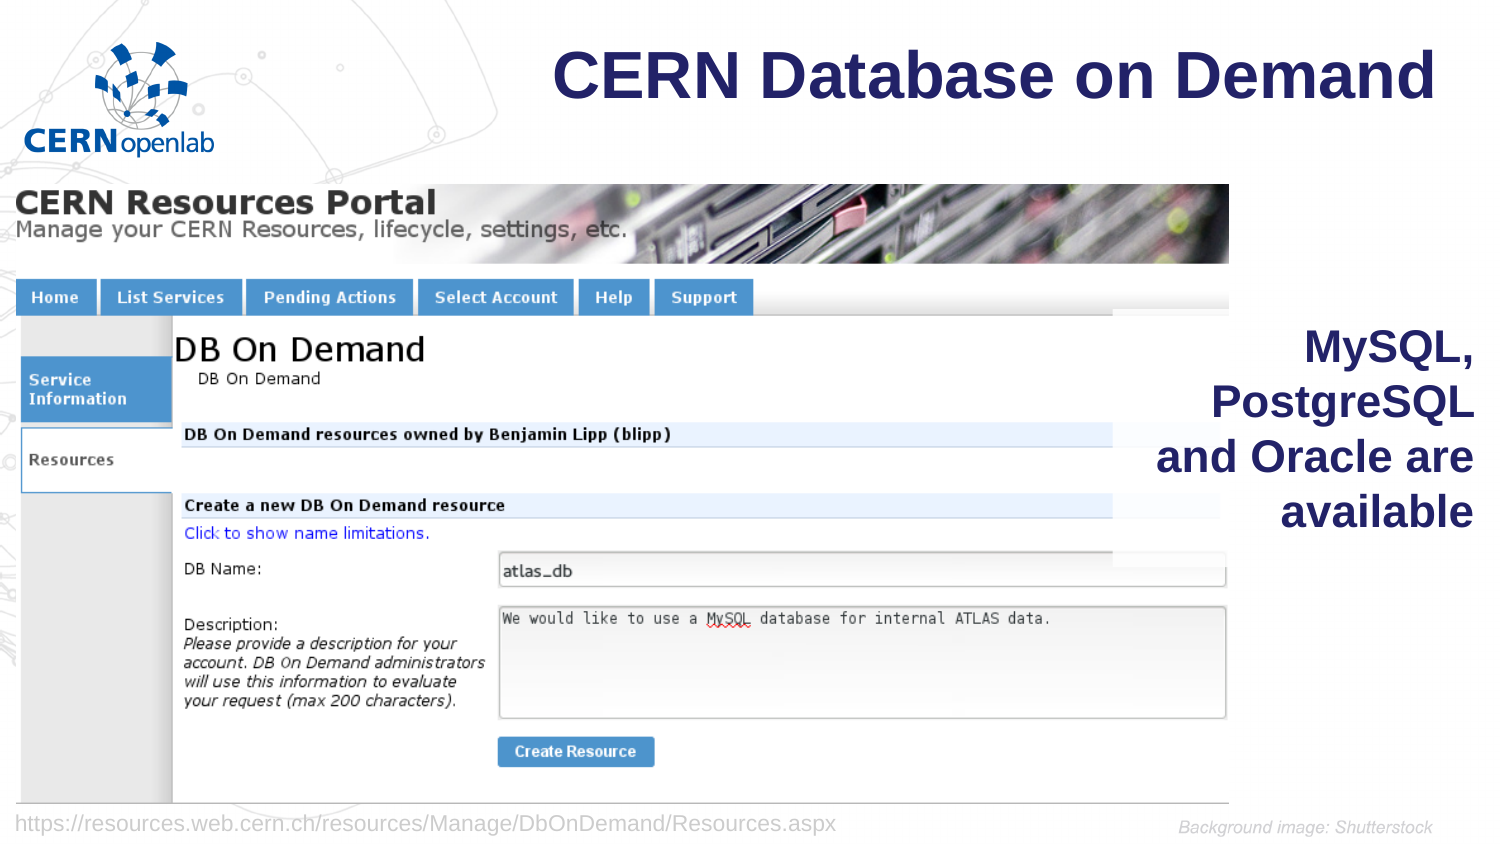

CERN Database on Demand
# MySQL, PostgreSQL and Oracle are available
https://resources.web.cern.ch/resources/Manage/DbOnDemand/Resources.aspx